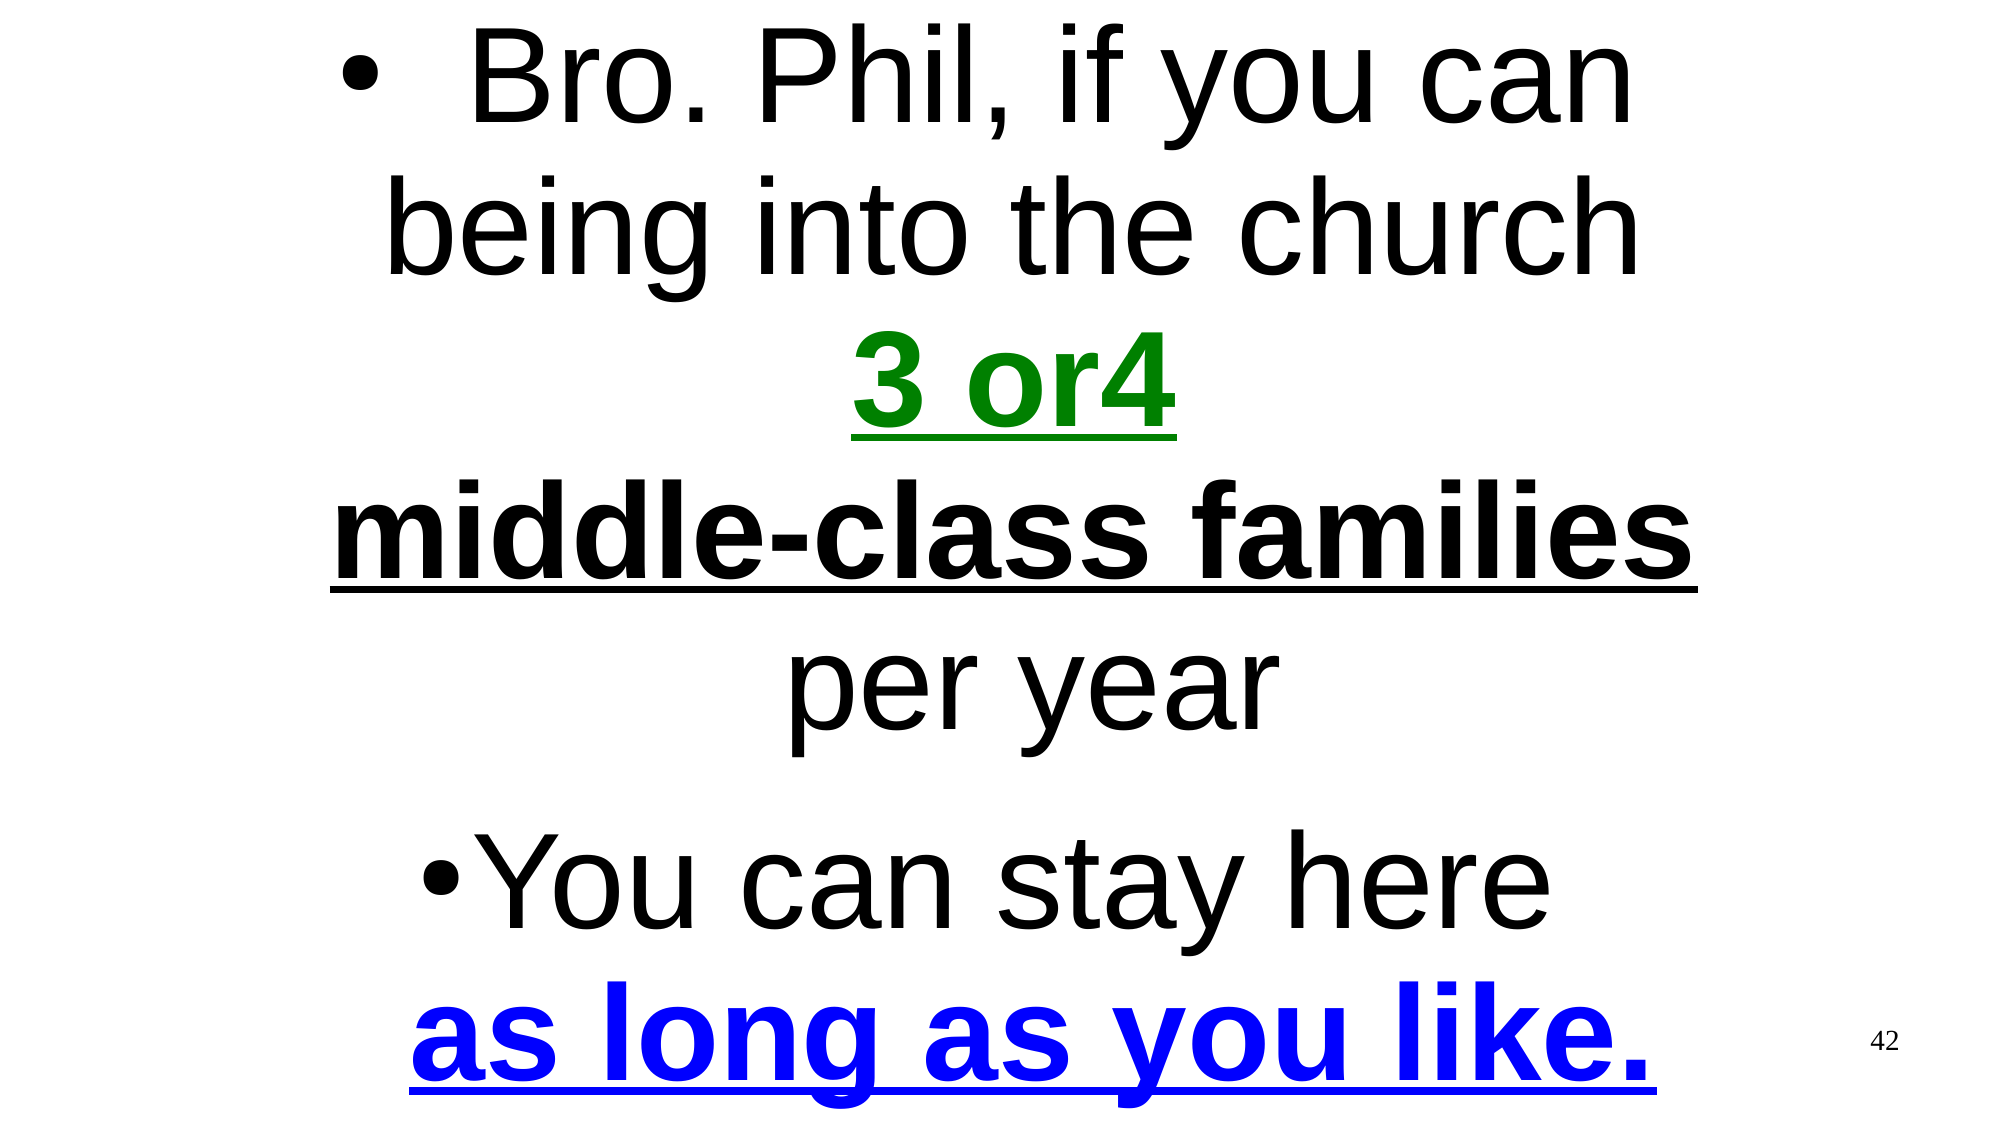

# Bro. Phil, if you can being into the church 3 or4 middle-class families per year
You can stay here
as long as you like.
42